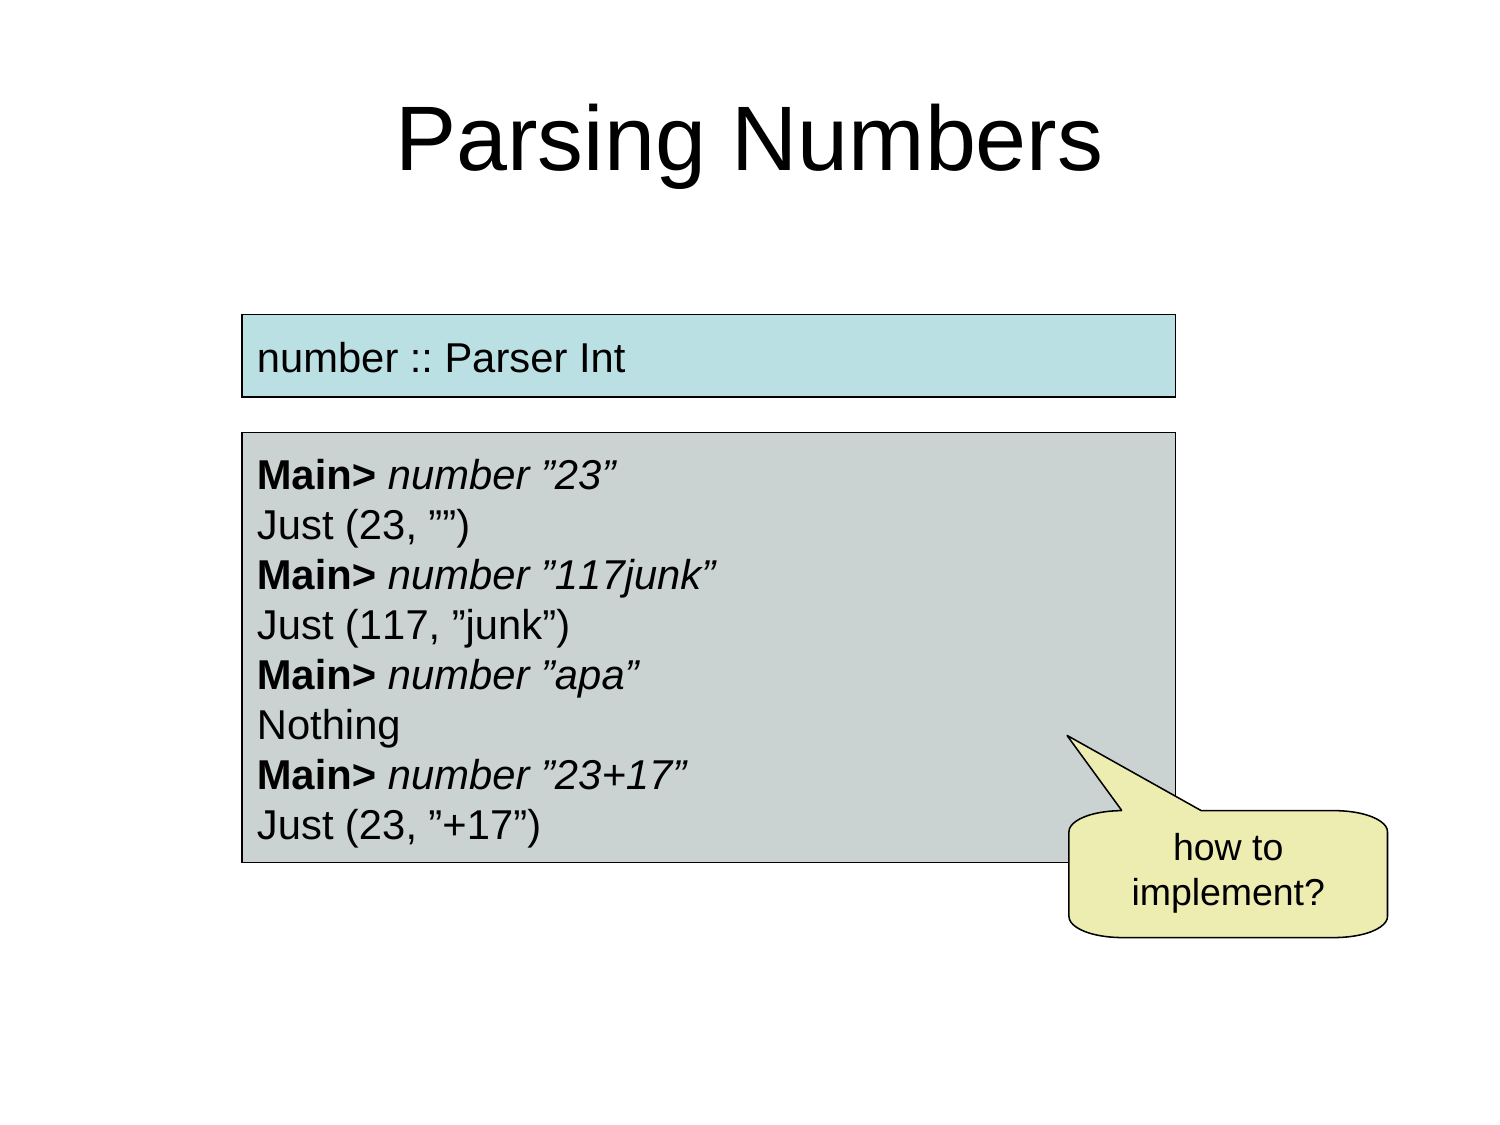

# Parsing Numbers
number :: String -> Maybe (Int,String)
number :: Parser Int
Main> number ”23”
Just (23, ””)
Main> number ”117junk”
Just (117, ”junk”)
Main> number ”apa”
Nothing
Main> number ”23+17”
Just (23, ”+17”)
how to implement?